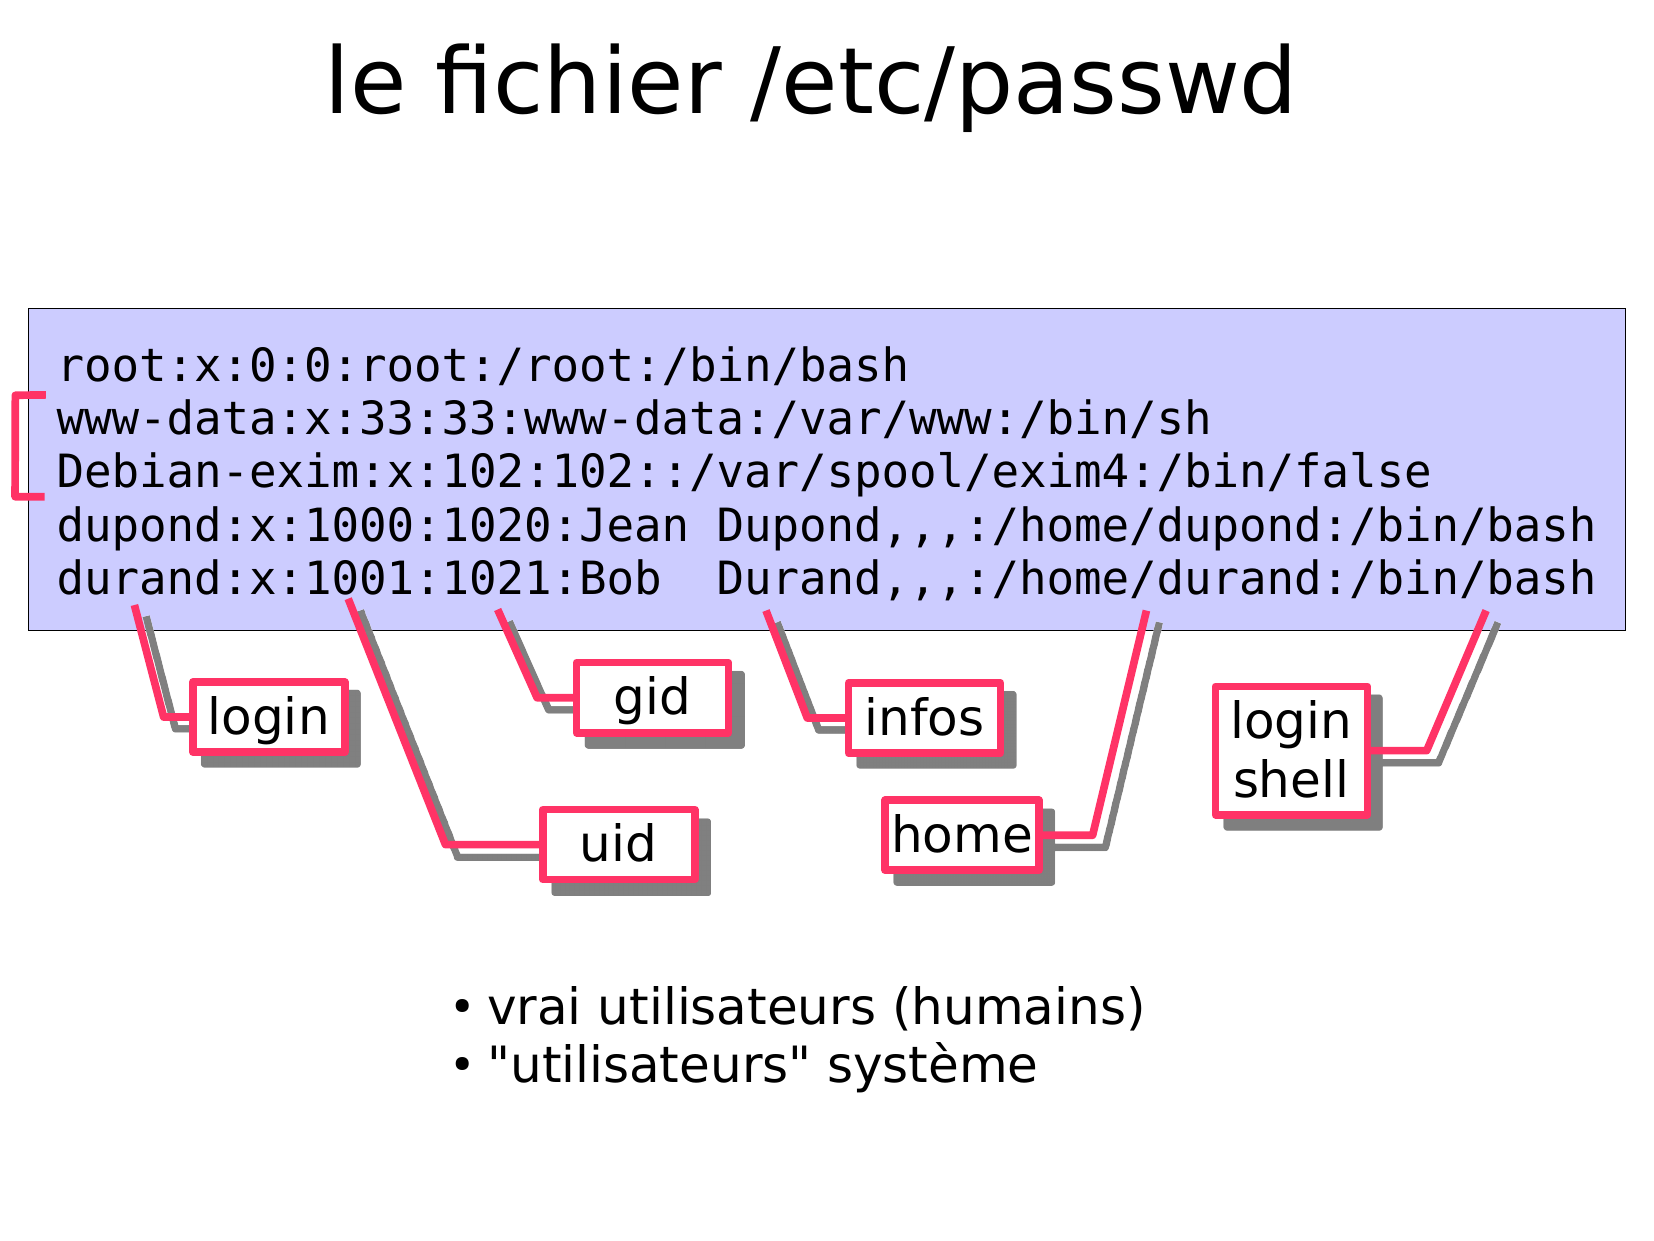

# le fichier /etc/passwd
root:x:0:0:root:/root:/bin/bash
www-data:x:33:33:www-data:/var/www:/bin/sh
Debian-exim:x:102:102::/var/spool/exim4:/bin/false
dupond:x:1000:1020:Jean Dupond,,,:/home/dupond:/bin/bash
durand:x:1001:1021:Bob Durand,,,:/home/durand:/bin/bash
 vrai utilisateurs (humains)
 "utilisateurs" système